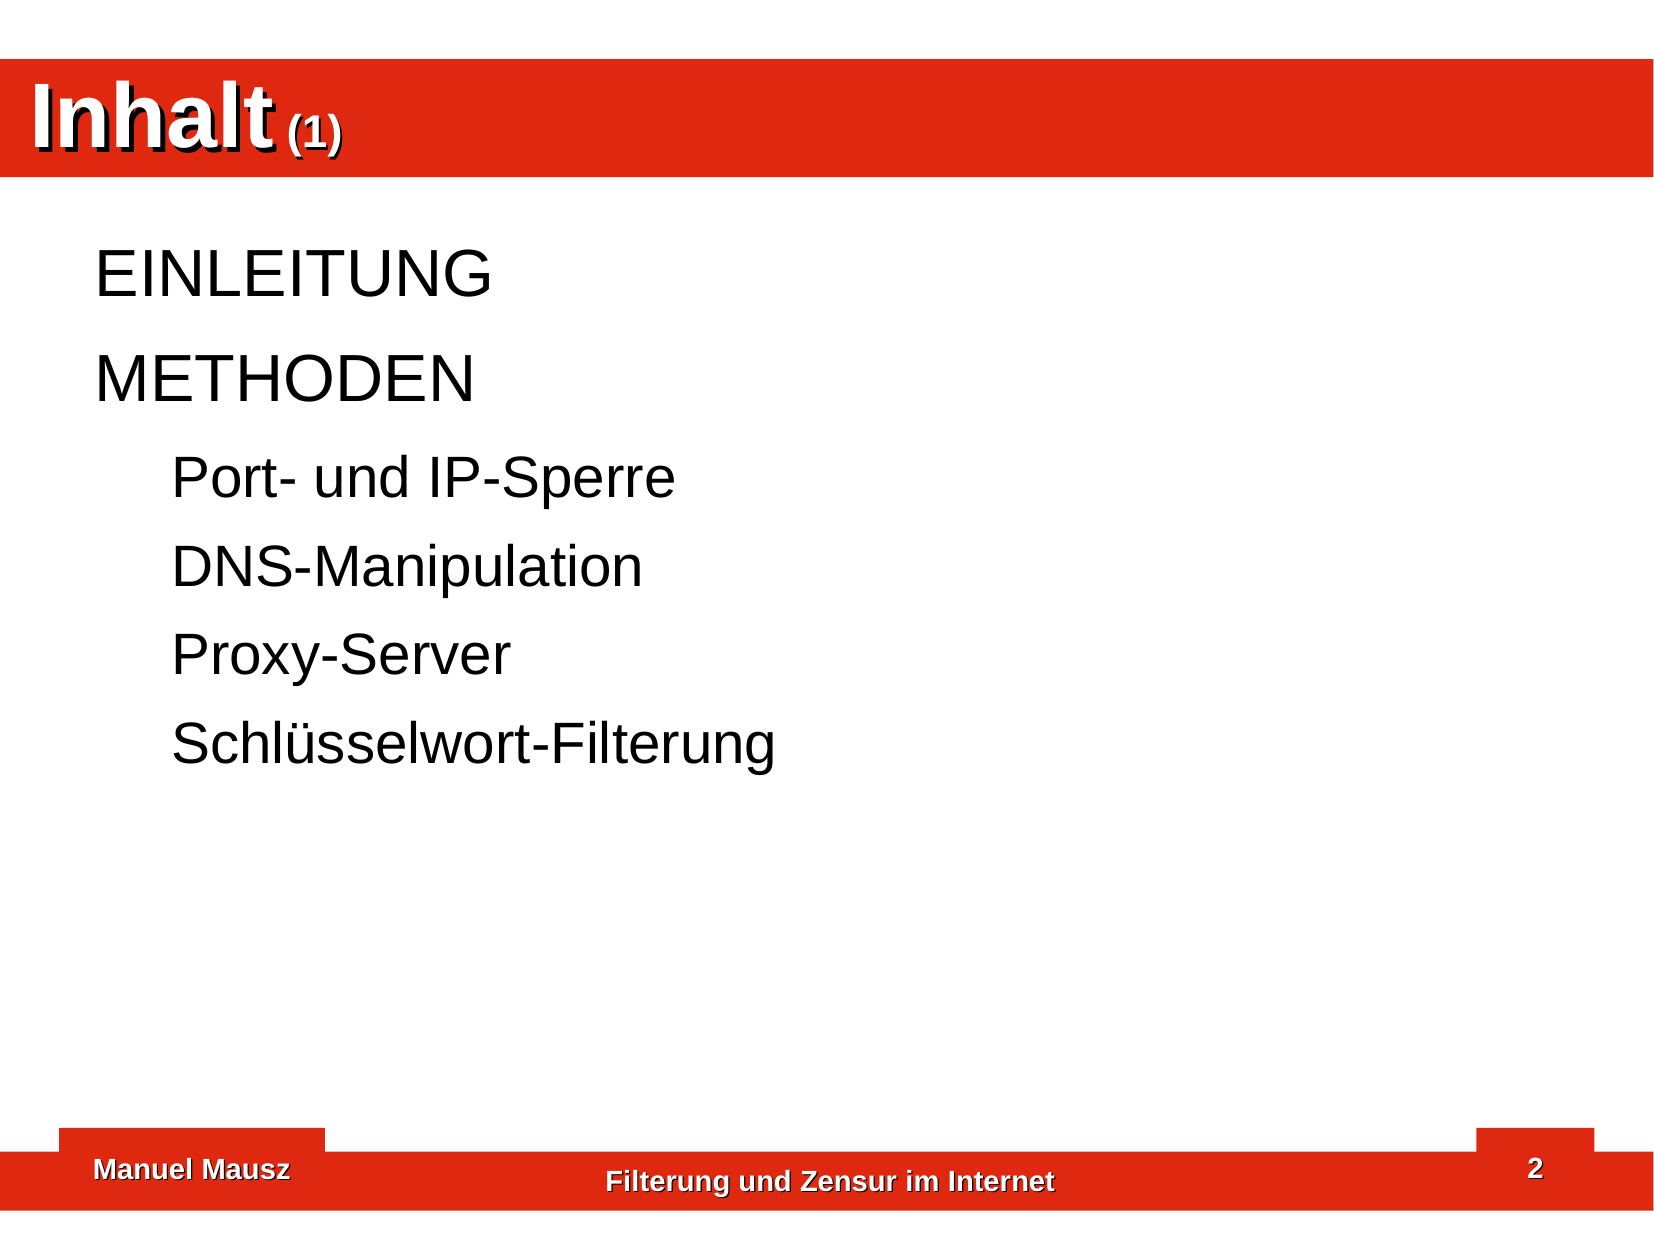

# Inhalt (1)
EINLEITUNG
METHODEN
Port- und IP-Sperre
DNS-Manipulation
Proxy-Server
Schlüsselwort-Filterung
2